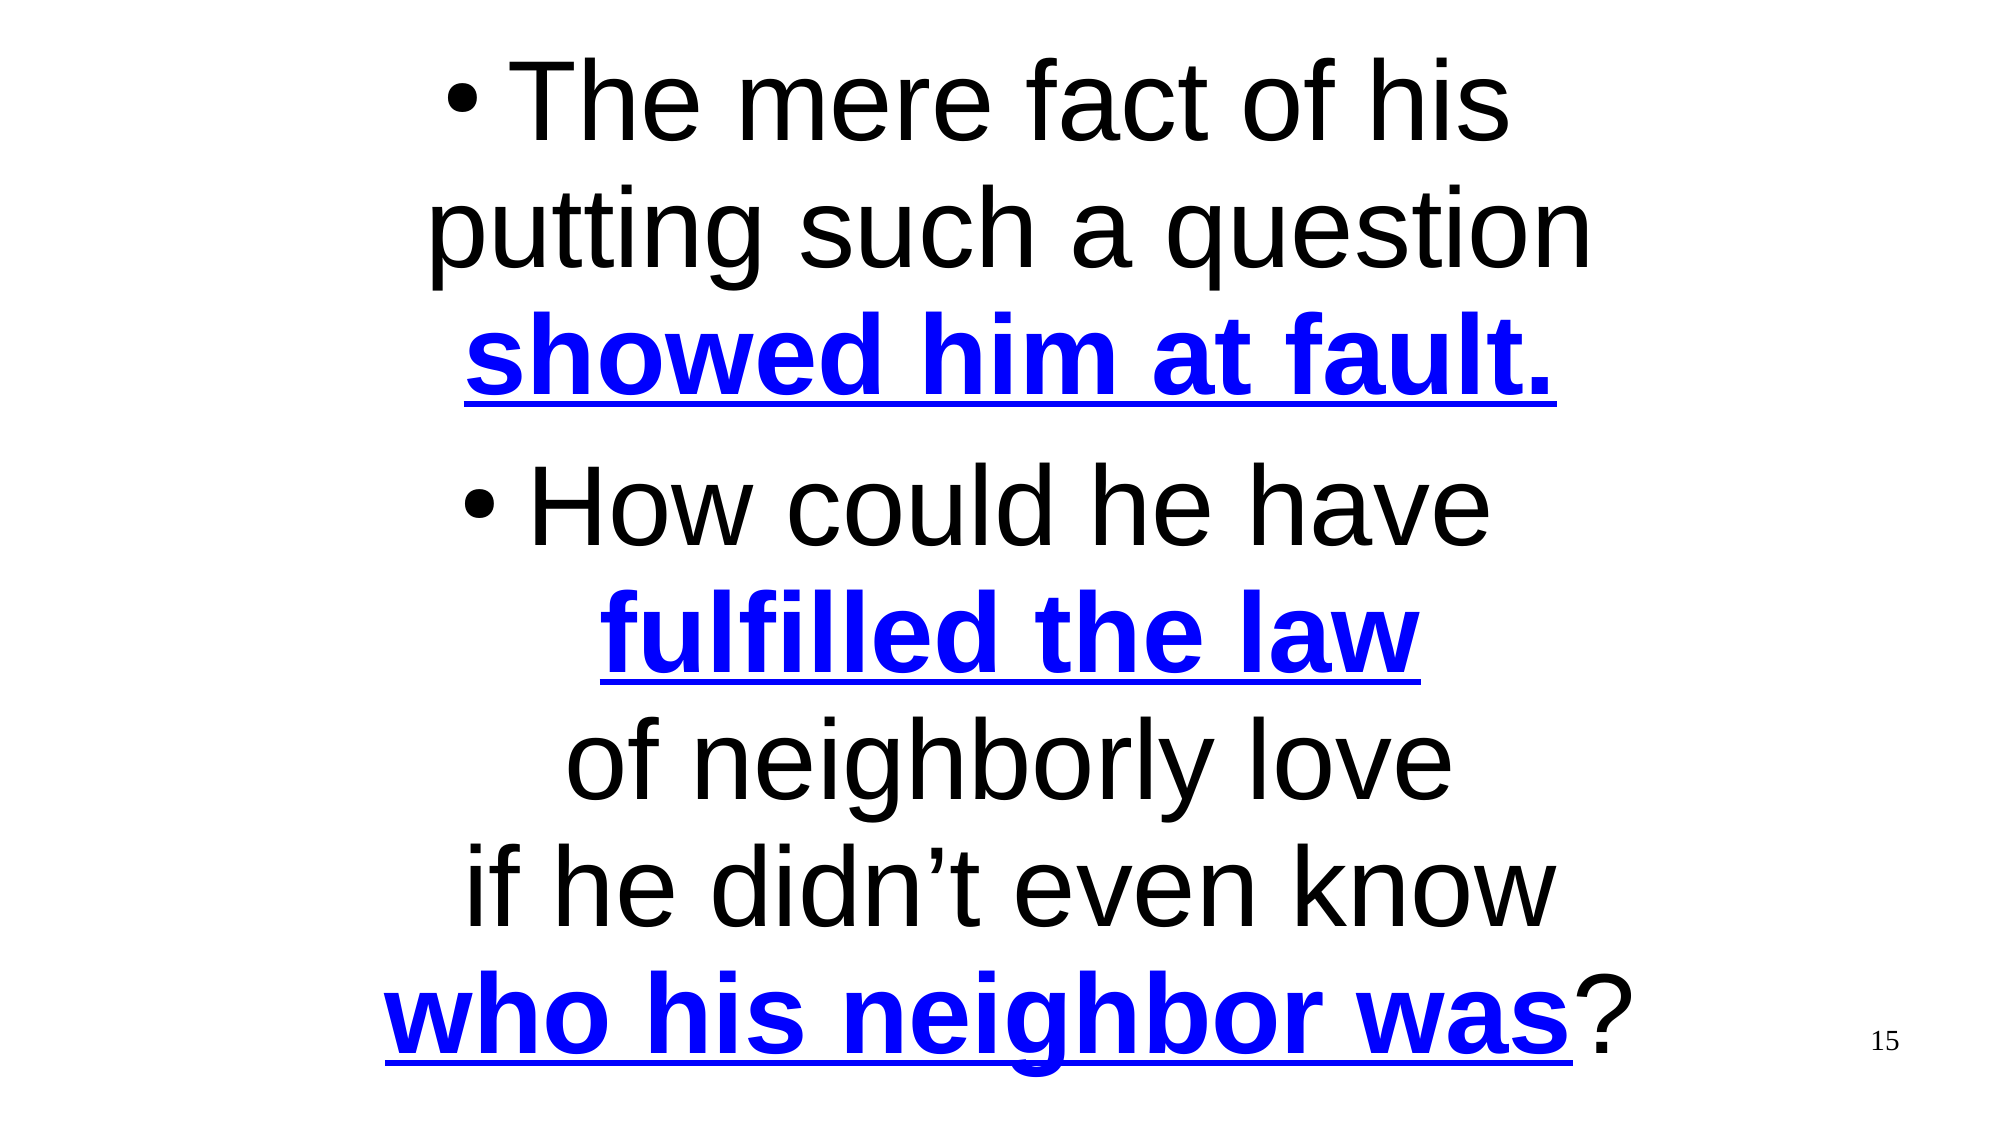

# The mere fact of his putting such a question showed him at fault.
How could he have
fulfilled the law
of neighborly love
if he didn’t even know
who his neighbor was?
15